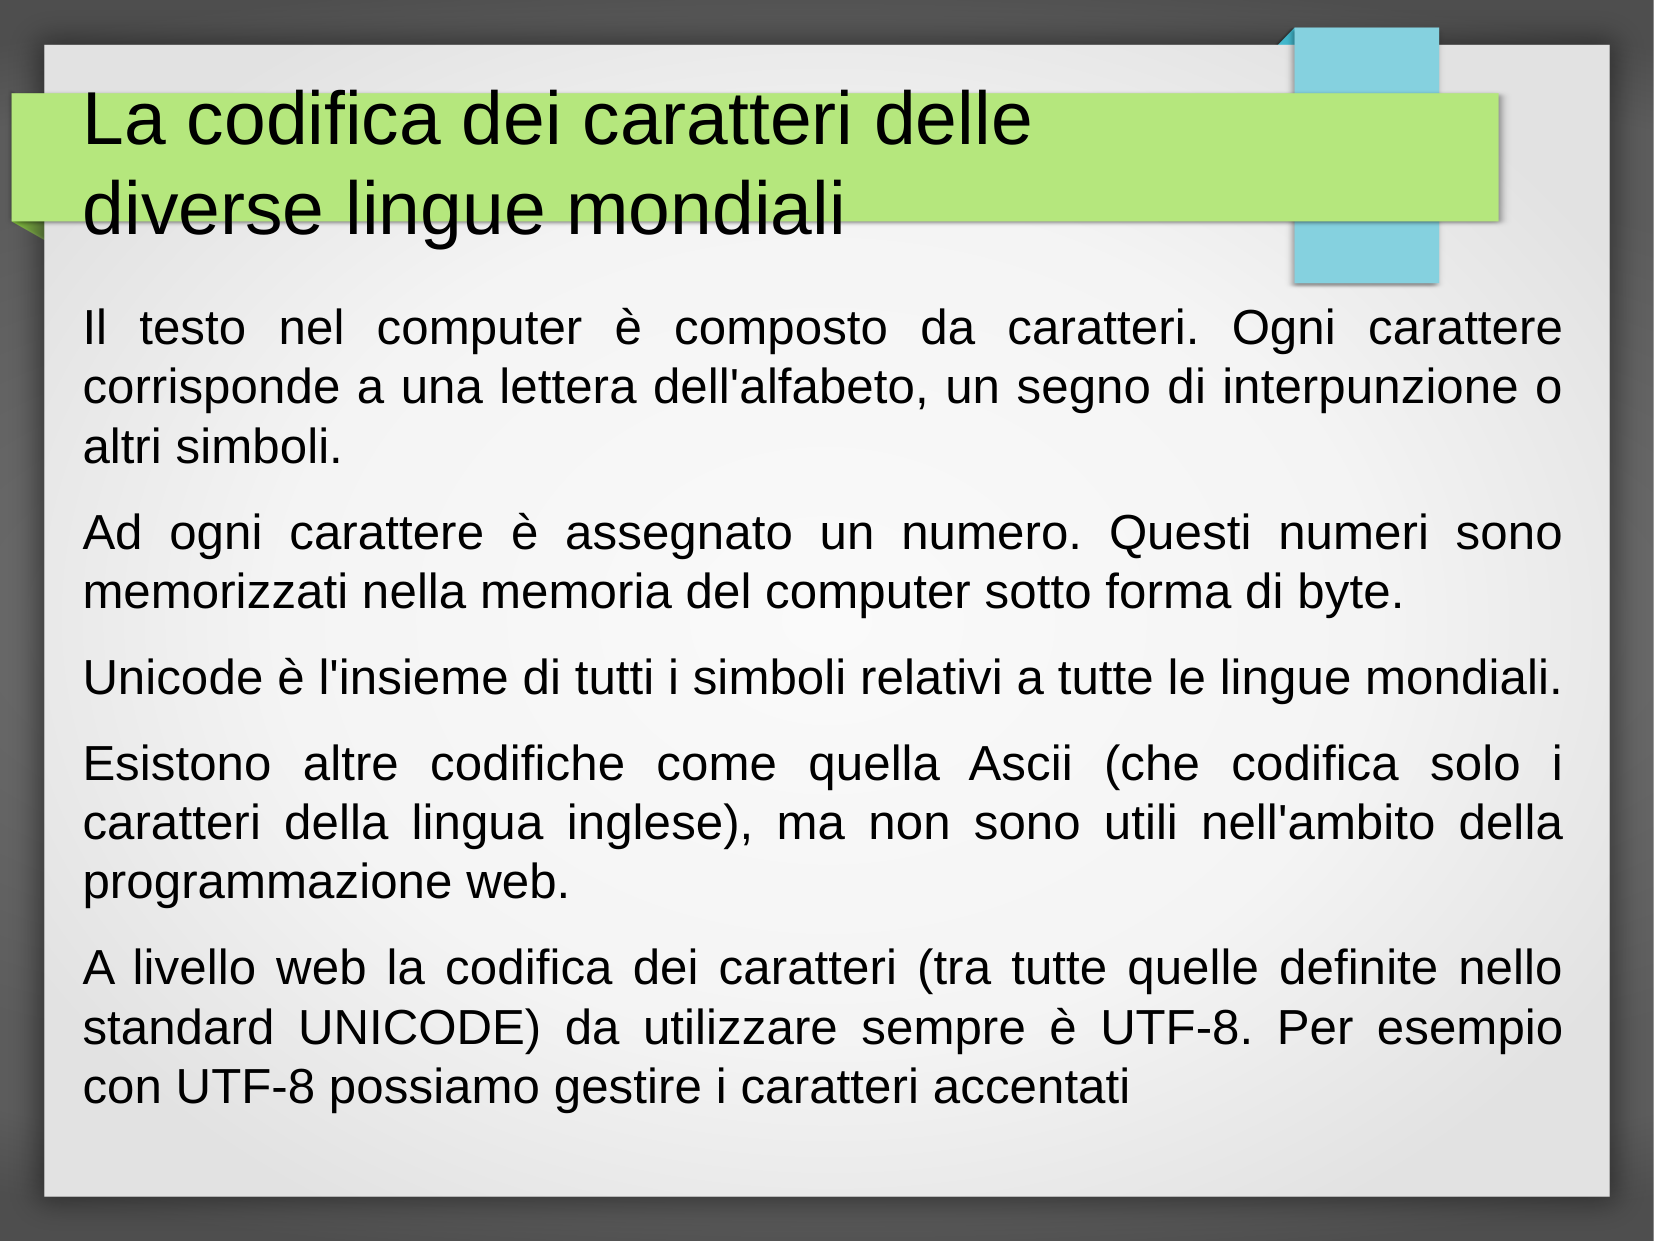

# La codifica dei caratteri delle diverse lingue mondiali
Il testo nel computer è composto da caratteri. Ogni carattere corrisponde a una lettera dell'alfabeto, un segno di interpunzione o altri simboli.
Ad ogni carattere è assegnato un numero. Questi numeri sono memorizzati nella memoria del computer sotto forma di byte.
Unicode è l'insieme di tutti i simboli relativi a tutte le lingue mondiali.
Esistono altre codifiche come quella Ascii (che codifica solo i caratteri della lingua inglese), ma non sono utili nell'ambito della programmazione web.
A livello web la codifica dei caratteri (tra tutte quelle definite nello standard UNICODE) da utilizzare sempre è UTF-8. Per esempio con UTF-8 possiamo gestire i caratteri accentati